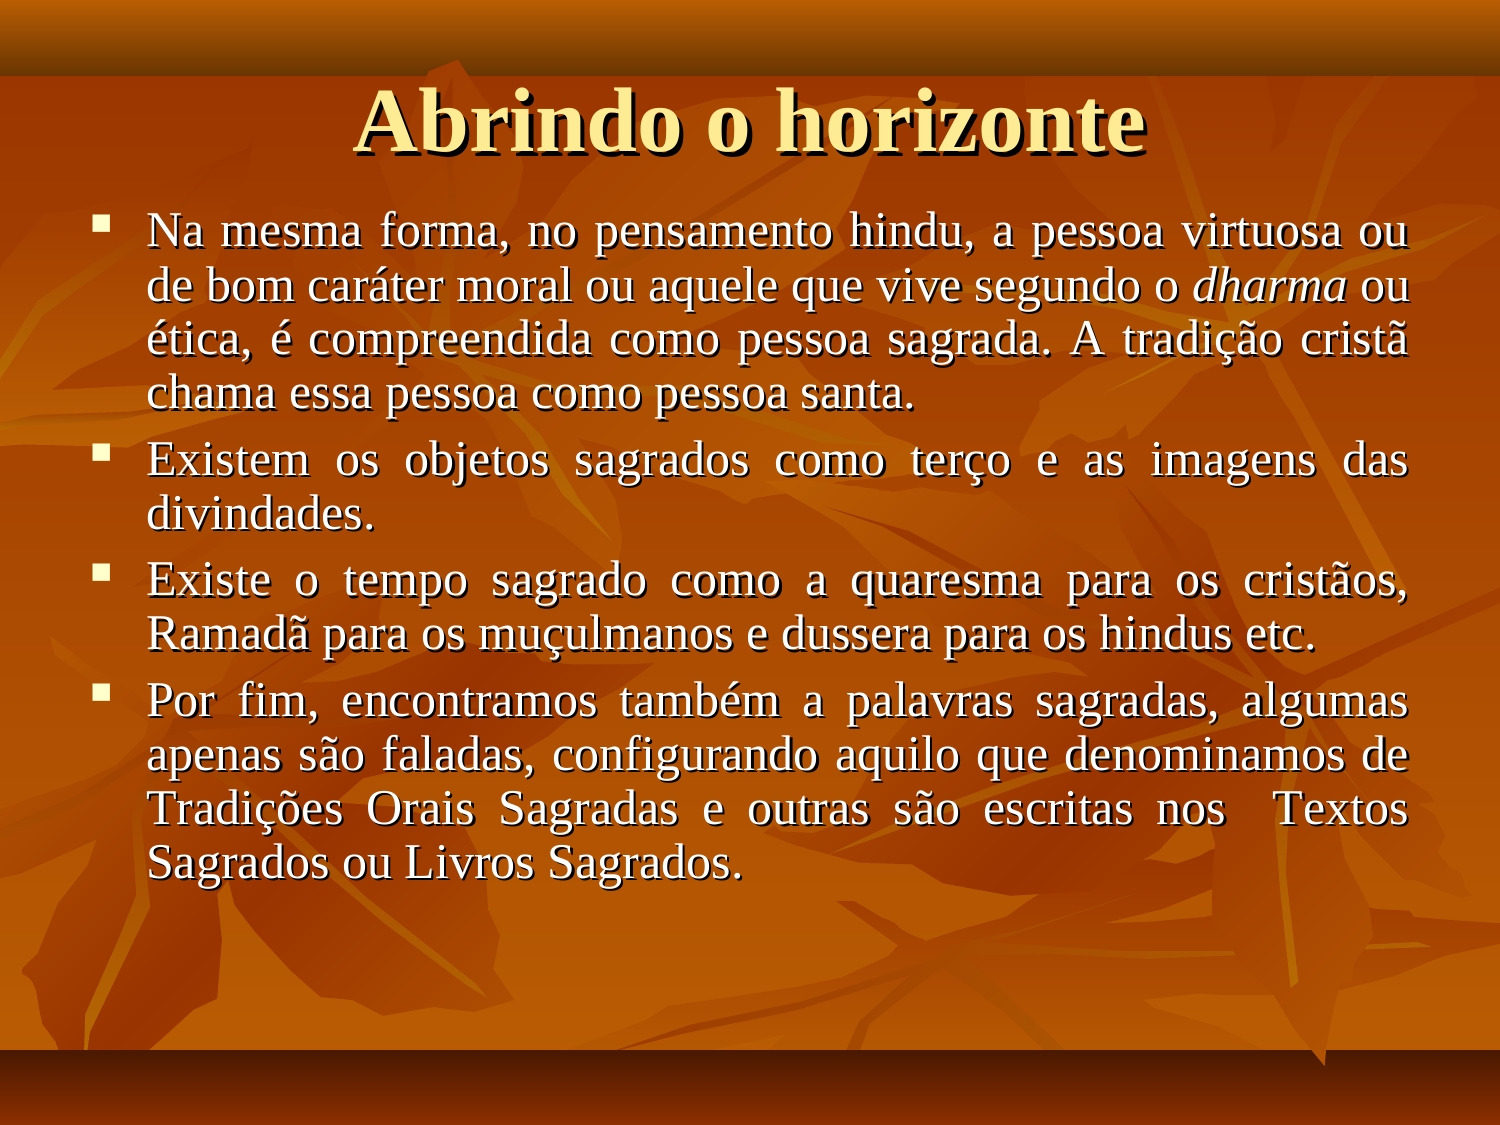

# Abrindo o horizonte
Na mesma forma, no pensamento hindu, a pessoa virtuosa ou de bom caráter moral ou aquele que vive segundo o dharma ou ética, é compreendida como pessoa sagrada. A tradição cristã chama essa pessoa como pessoa santa.
Existem os objetos sagrados como terço e as imagens das divindades.
Existe o tempo sagrado como a quaresma para os cristãos, Ramadã para os muçulmanos e dussera para os hindus etc.
Por fim, encontramos também a palavras sagradas, algumas apenas são faladas, configurando aquilo que denominamos de Tradições Orais Sagradas e outras são escritas nos Textos Sagrados ou Livros Sagrados.